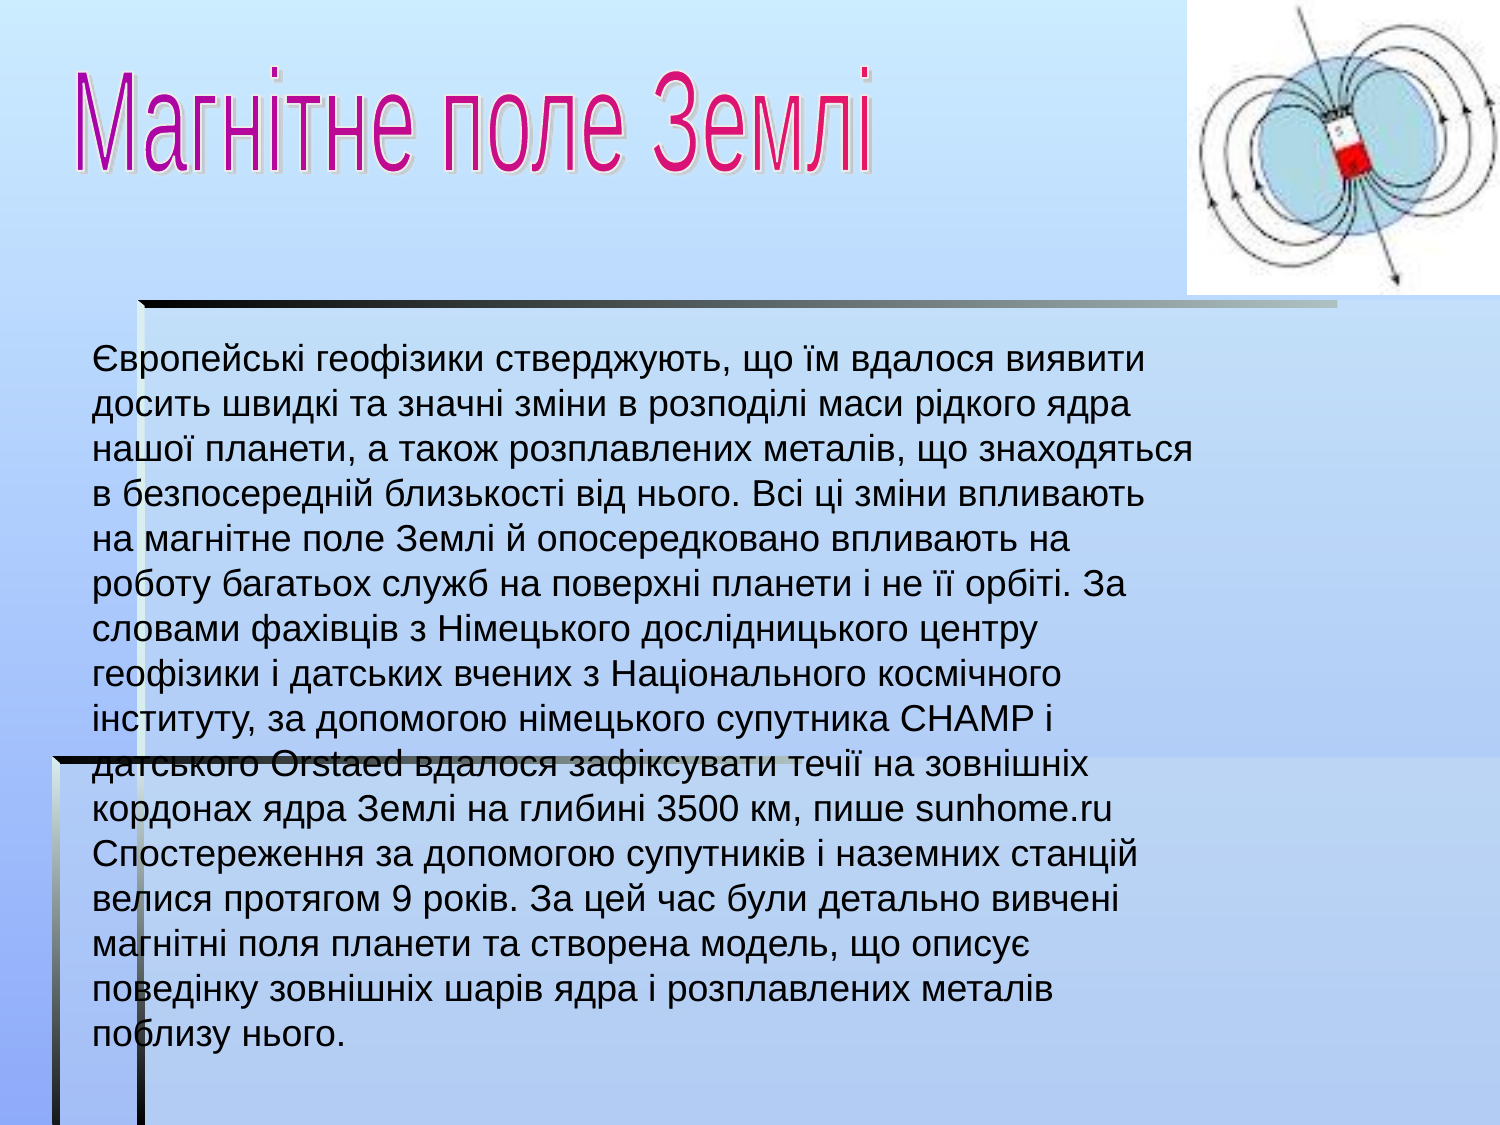

Магнітне поле Землі
Європейські геофізики стверджують, що їм вдалося виявити досить швидкі та значні зміни в розподілі маси рідкого ядра нашої планети, а також розплавлених металів, що знаходяться в безпосередній близькості від нього. Всі ці зміни впливають на магнітне поле Землі й опосередковано впливають на роботу багатьох служб на поверхні планети і не її орбіті. За словами фахівців з Німецького дослідницького центру геофізики і датських вчених з Національного космічного інституту, за допомогою німецького супутника CHAMP і датського Orstaed вдалося зафіксувати течії на зовнішніх кордонах ядра Землі на глибині 3500 км, пише sunhome.ru Спостереження за допомогою супутників і наземних станцій велися протягом 9 років. За цей час були детально вивчені магнітні поля планети та створена модель, що описує поведінку зовнішніх шарів ядра і розплавлених металів поблизу нього.